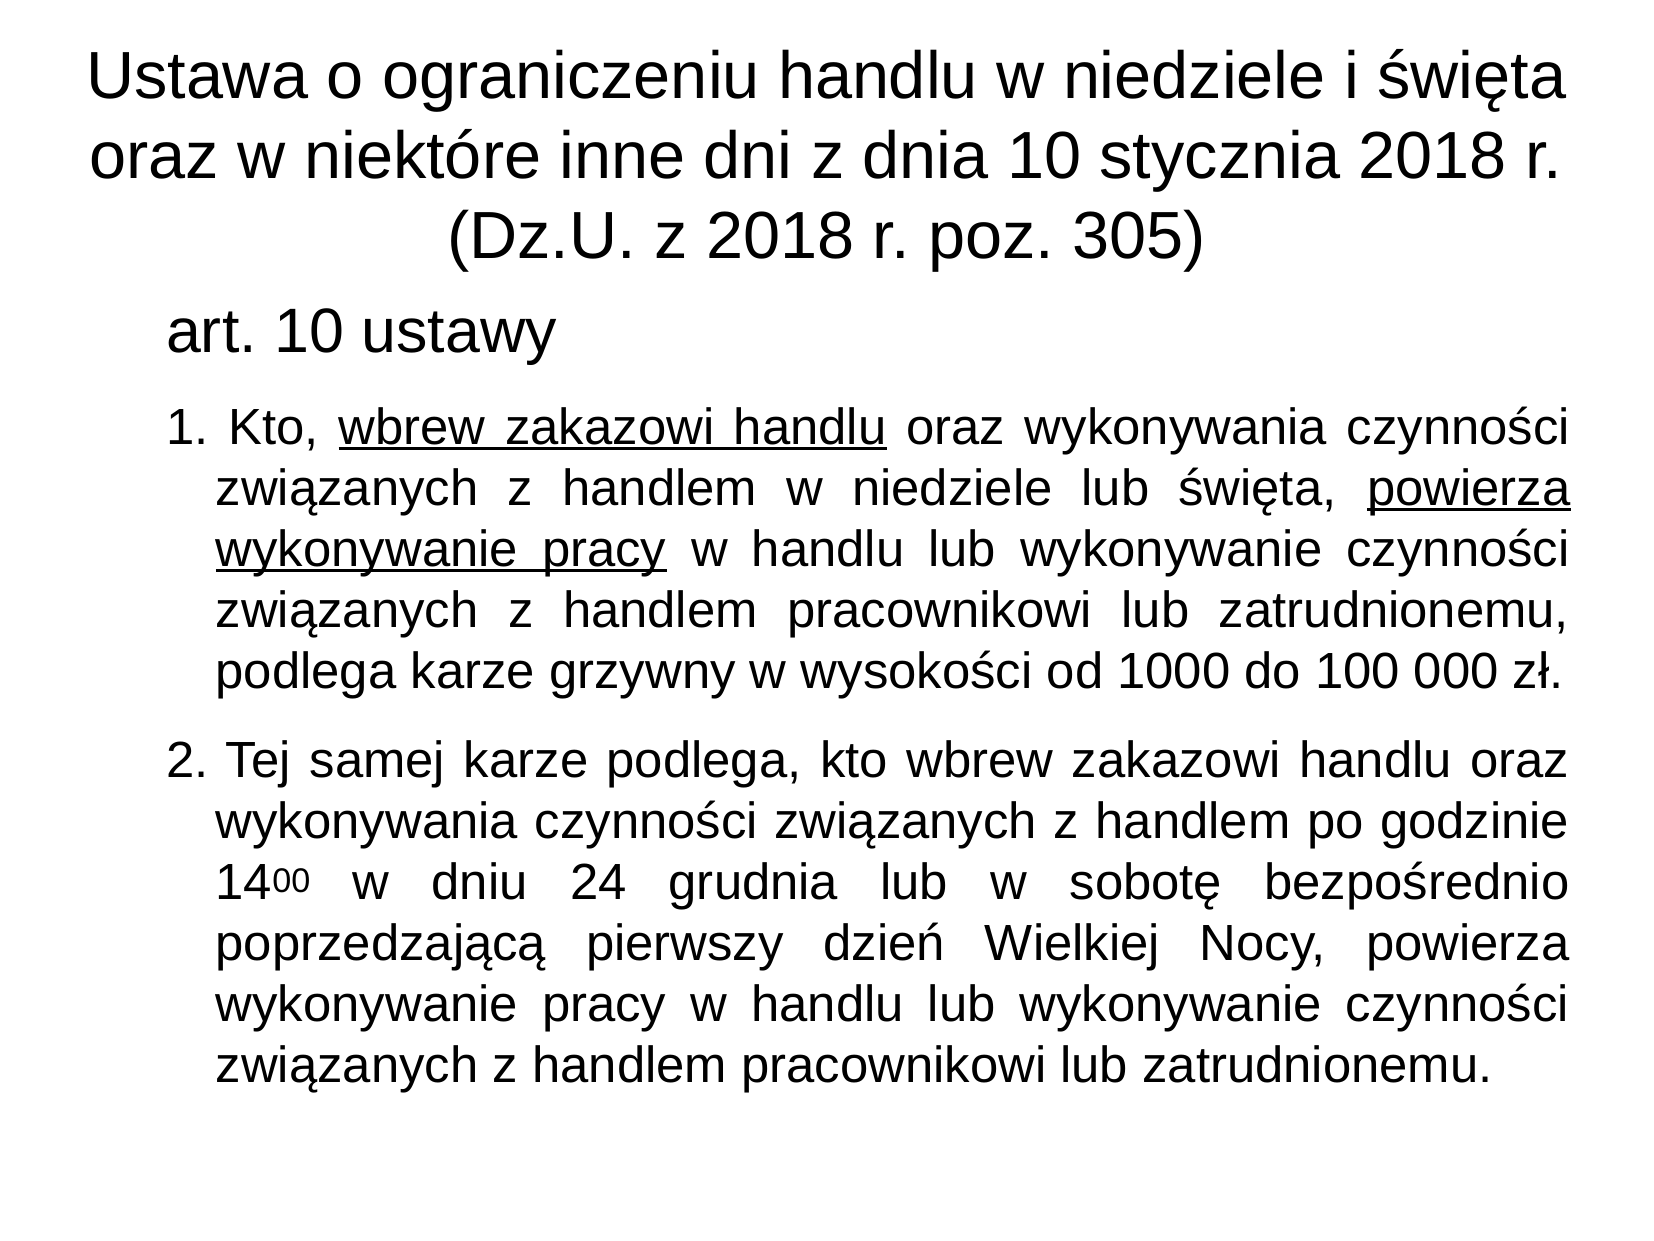

# Ustawa o ograniczeniu handlu w niedziele i święta oraz w niektóre inne dni z dnia 10 stycznia 2018 r. (Dz.U. z 2018 r. poz. 305)
art. 10 ustawy
1. Kto, wbrew zakazowi handlu oraz wykonywania czynności związanych z handlem w niedziele lub święta, powierza wykonywanie pracy w handlu lub wykonywanie czynności związanych z handlem pracownikowi lub zatrudnionemu, podlega karze grzywny w wysokości od 1000 do 100 000 zł.
2. Tej samej karze podlega, kto wbrew zakazowi handlu oraz wykonywania czynności związanych z handlem po godzinie 1400 w dniu 24 grudnia lub w sobotę bezpośrednio poprzedzającą pierwszy dzień Wielkiej Nocy, powierza wykonywanie pracy w handlu lub wykonywanie czynności związanych z handlem pracownikowi lub zatrudnionemu.